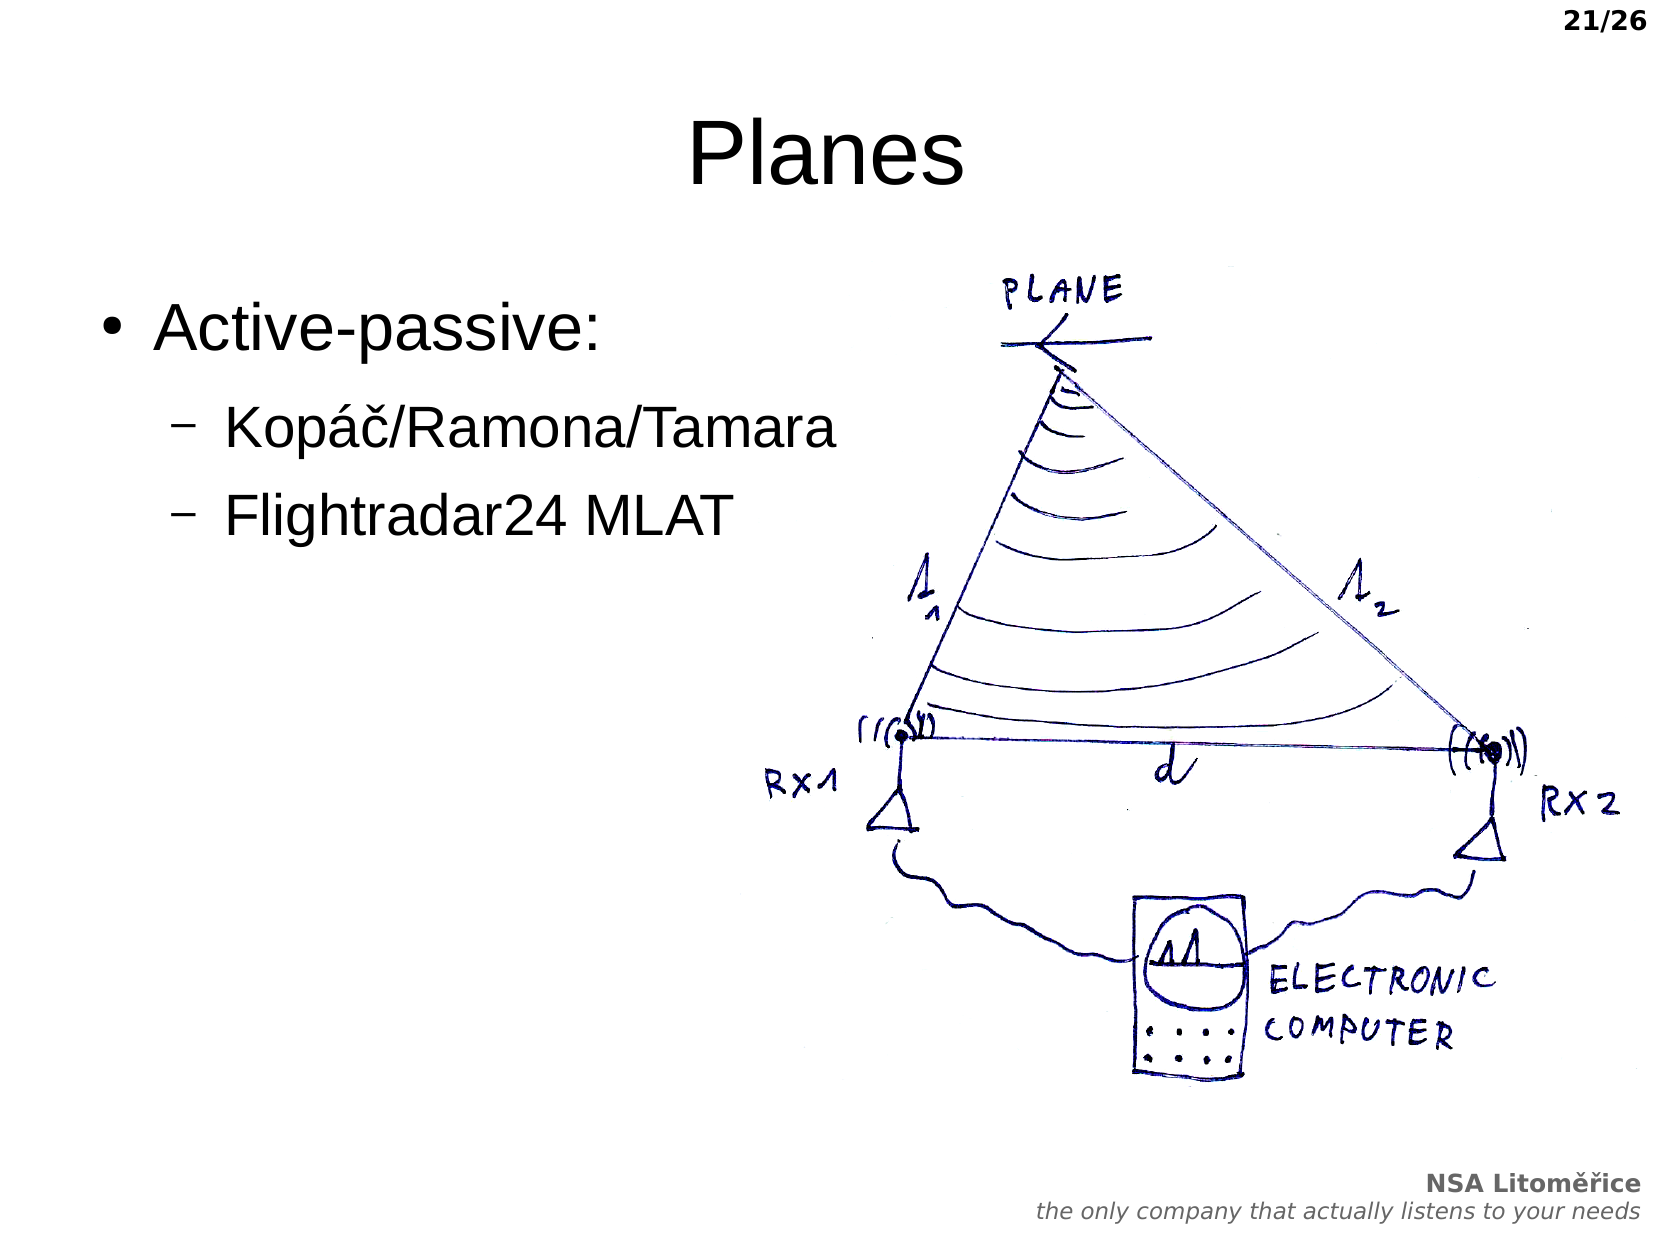

aaa
# Planes
Active-passive:
Kopáč/Ramona/Tamara
Flightradar24 MLAT
21